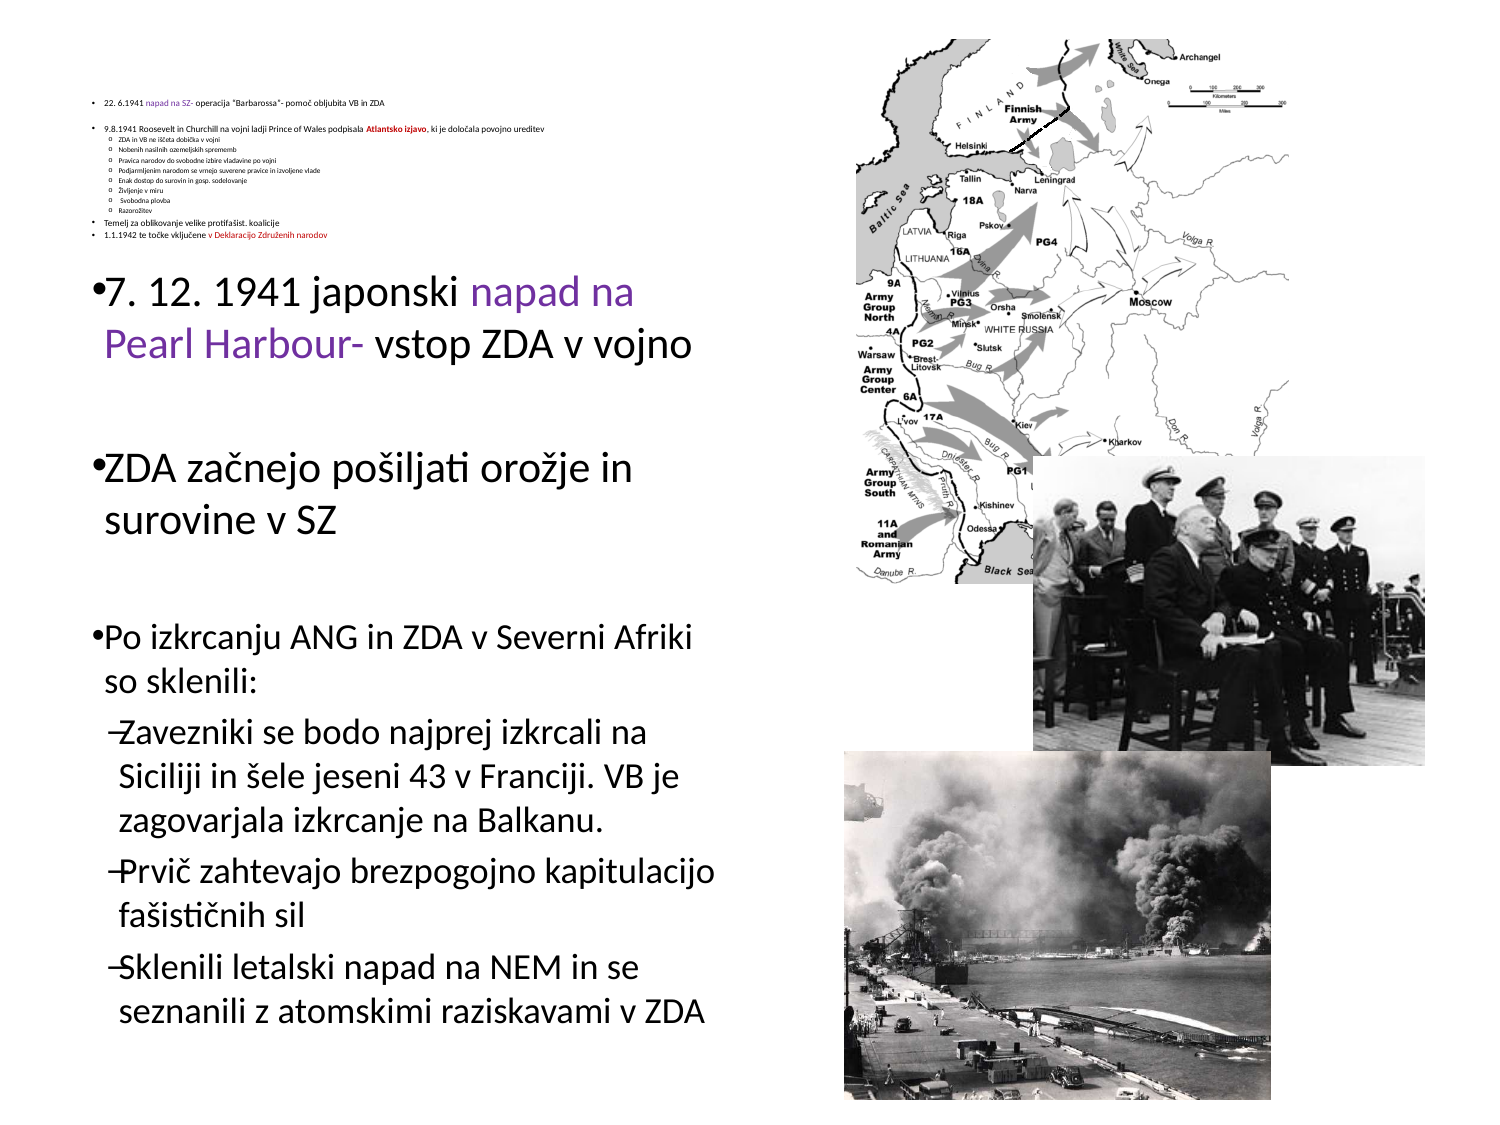

# 22. 6.1941 napad na SZ- operacija “Barbarossa”- pomoč obljubita VB in ZDA
9.8.1941 Roosevelt in Churchill na vojni ladji Prince of Wales podpisala Atlantsko izjavo, ki je določala povojno ureditev
ZDA in VB ne iščeta dobička v vojni
Nobenih nasilnih ozemeljskih sprememb
Pravica narodov do svobodne izbire vladavine po vojni
Podjarmljenim narodom se vrnejo suverene pravice in izvoljene vlade
Enak dostop do surovin in gosp. sodelovanje
Življenje v miru
 Svobodna plovba
Razorožitev
Temelj za oblikovanje velike protifašist. koalicije
1.1.1942 te točke vključene v Deklaracijo Združenih narodov
7. 12. 1941 japonski napad na Pearl Harbour- vstop ZDA v vojno
ZDA začnejo pošiljati orožje in surovine v SZ
Po izkrcanju ANG in ZDA v Severni Afriki so sklenili:
Zavezniki se bodo najprej izkrcali na Siciliji in šele jeseni 43 v Franciji. VB je zagovarjala izkrcanje na Balkanu.
Prvič zahtevajo brezpogojno kapitulacijo fašističnih sil
Sklenili letalski napad na NEM in se seznanili z atomskimi raziskavami v ZDA